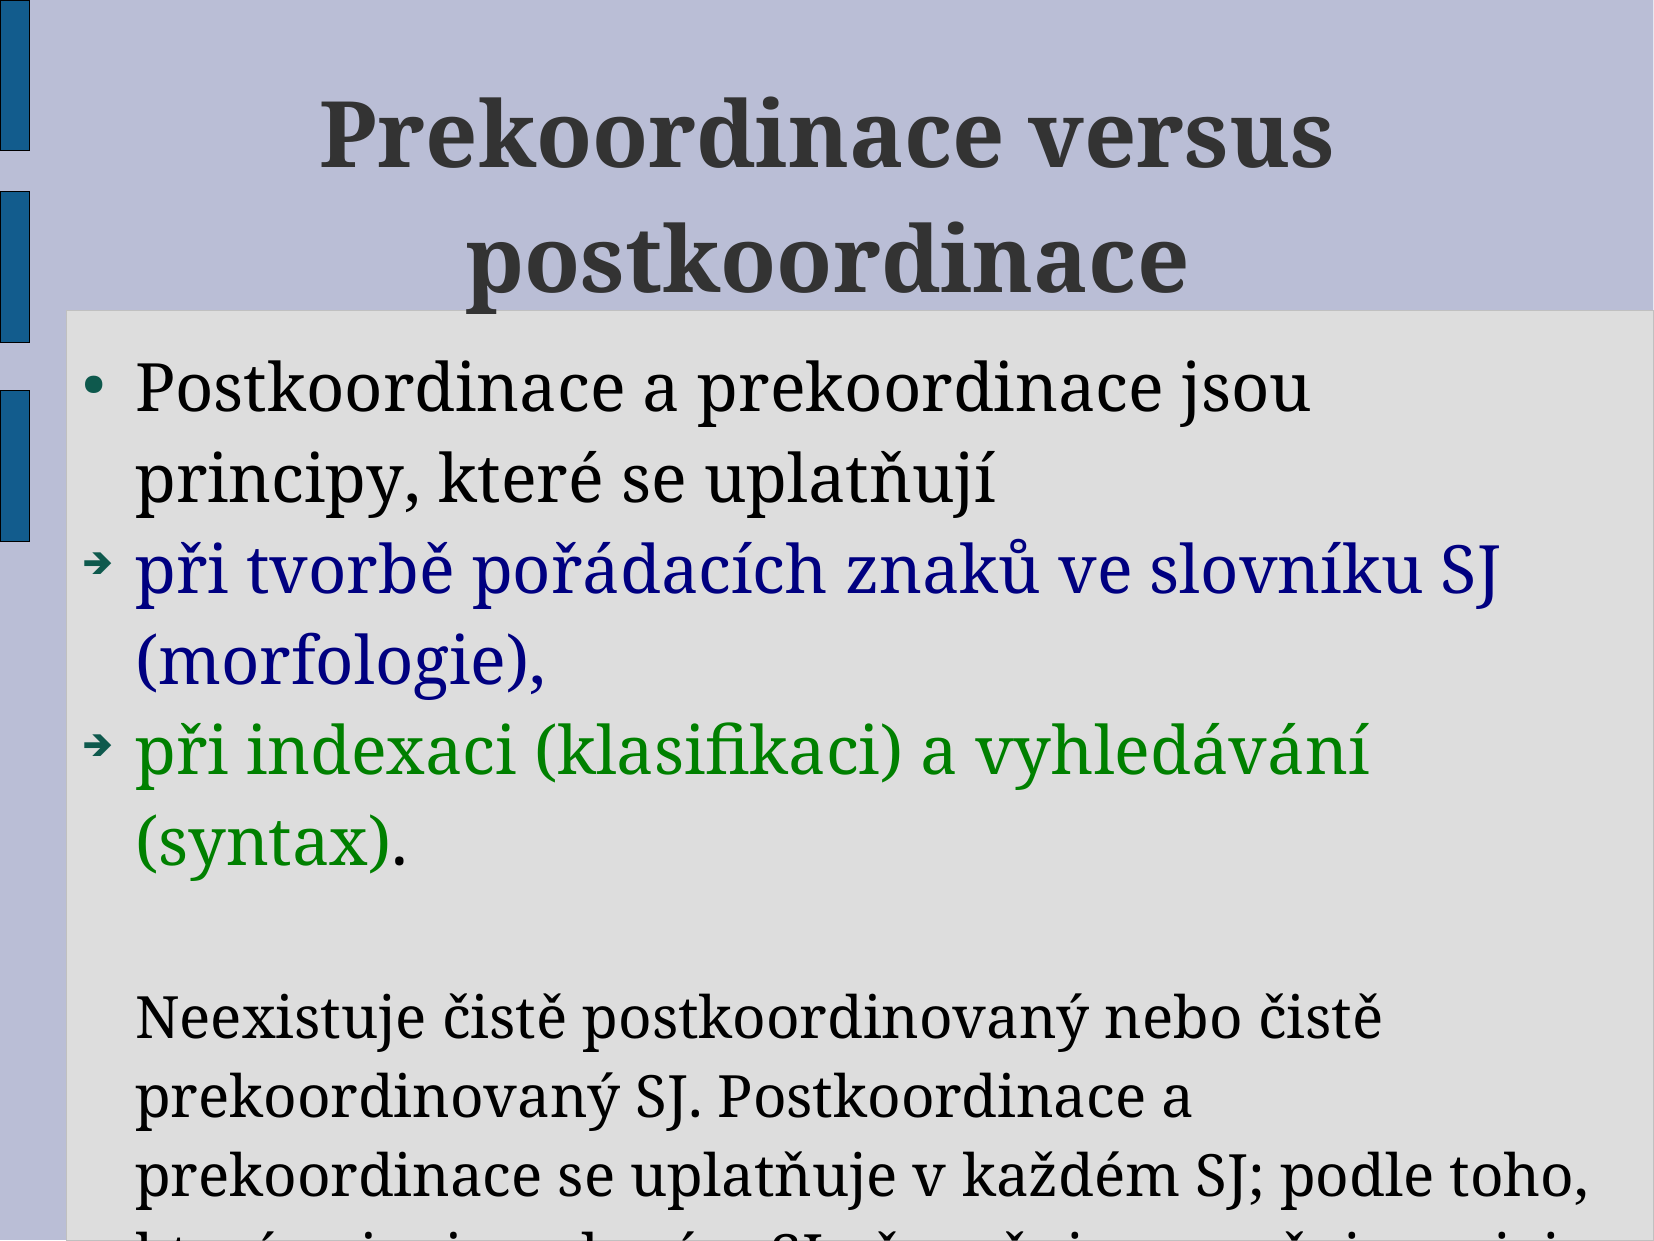

# Prekoordinace versus postkoordinace
Postkoordinace a prekoordinace jsou principy, které se uplatňují
při tvorbě pořádacích znaků ve slovníku SJ (morfologie),
při indexaci (klasifikaci) a vyhledávání (syntax).
Neexistuje čistě postkoordinovaný nebo čistě prekoordinovaný SJ. Postkoordinace a prekoordinace se uplatňuje v každém SJ; podle toho, který princip v daném SJ převažuje, označujeme jej jako prekoordinovaný nebo jako postkoordinovaný SJ.